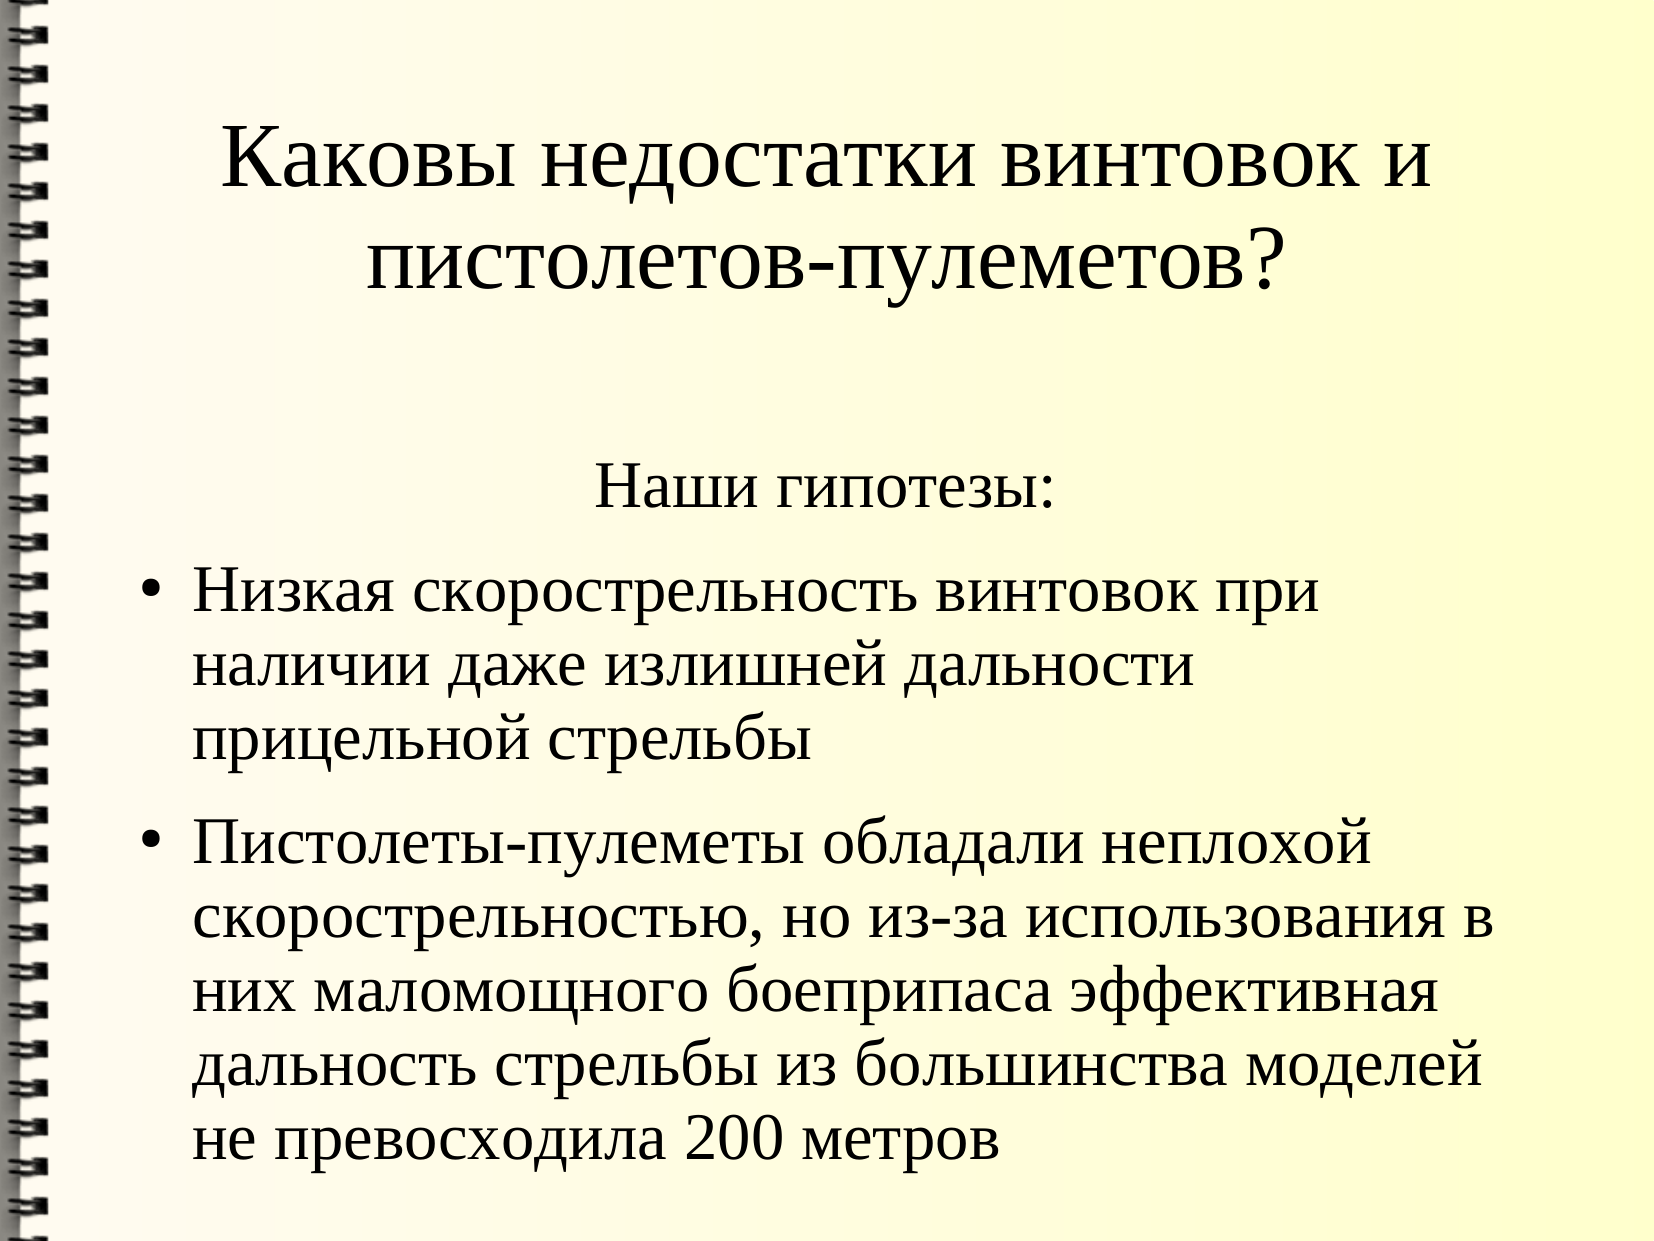

# Каковы недостатки винтовок и пистолетов-пулеметов?
 Наши гипотезы:
Низкая скорострельность винтовок при наличии даже излишней дальности прицельной стрельбы
Пистолеты-пулеметы обладали неплохой скорострельностью, но из-за использования в них маломощного боеприпаса эффективная дальность стрельбы из большинства моделей не превосходила 200 метров